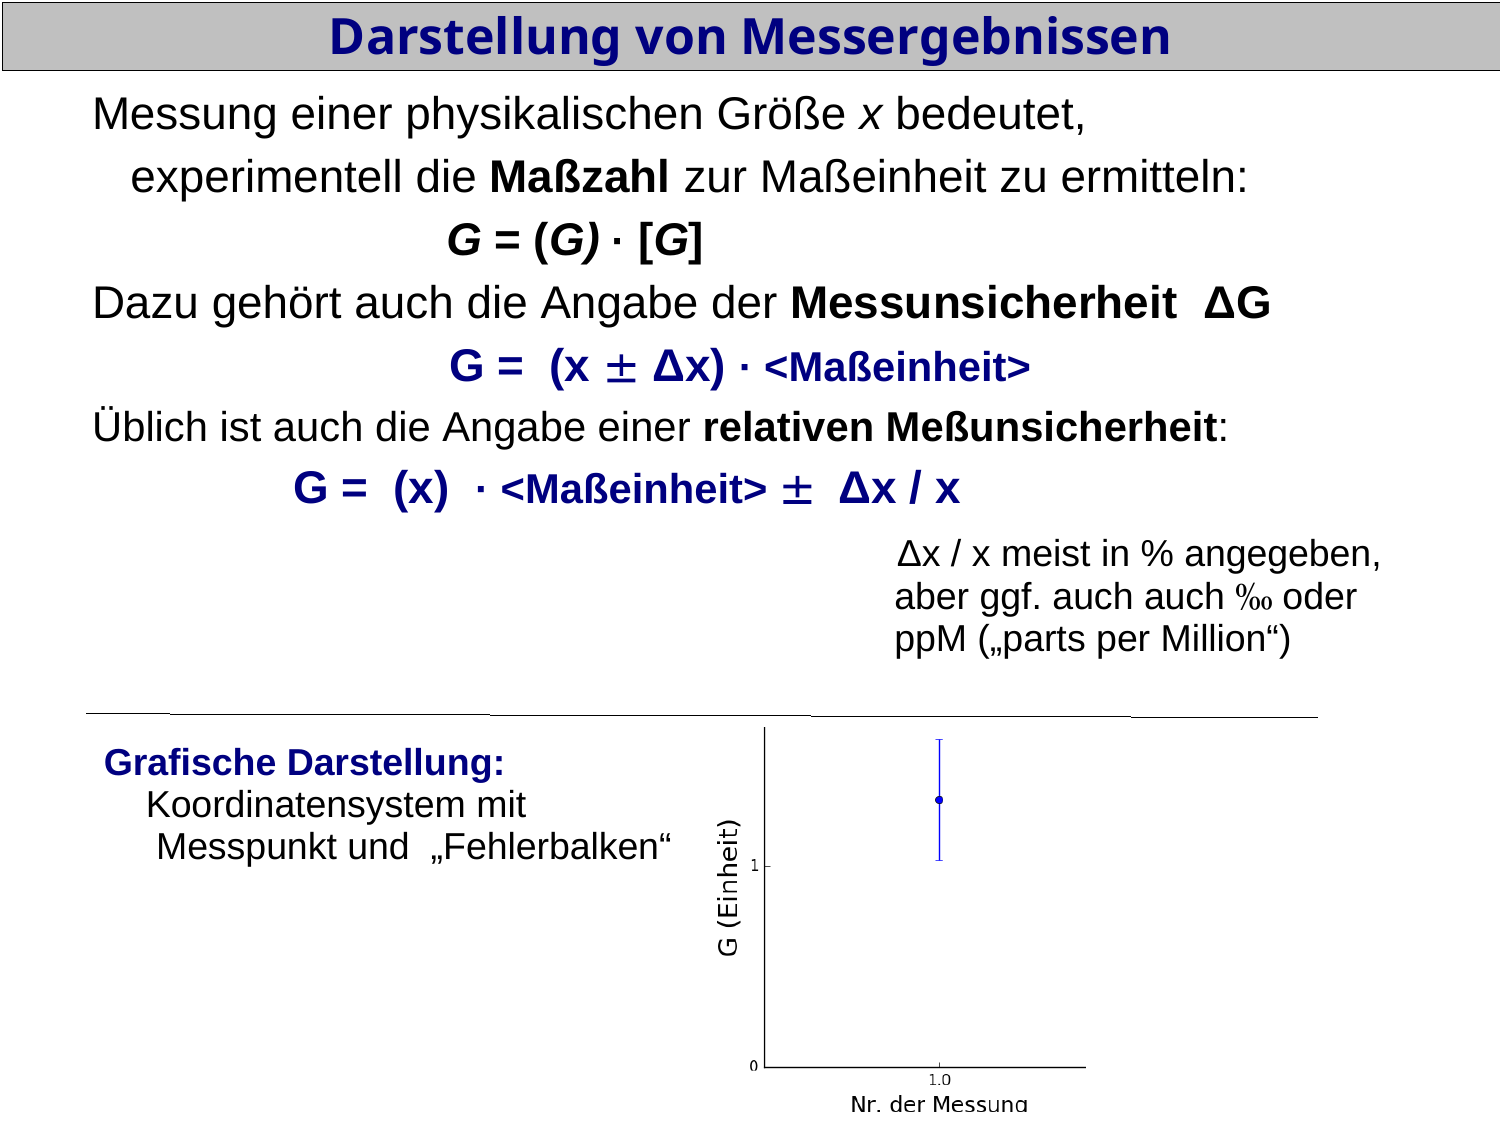

# Darstellung von Messergebnissen
Messung einer physikalischen Größe x bedeutet,
 experimentell die Maßzahl zur Maßeinheit zu ermitteln:
	 G = (G) · [G]
Dazu gehört auch die Angabe der Messunsicherheit ΔG
 G = (x  Δx) · <Maßeinheit>
Üblich ist auch die Angabe einer relativen Meßunsicherheit:
 	 G = (x) · <Maßeinheit>  Δx / x
 Δx / x meist in % angegeben,
 	 aber ggf. auch auch ‰ oder
 	 ppM („parts per Million“)
Grafische Darstellung:
 Koordinatensystem mit
 Messpunkt und „Fehlerbalken“